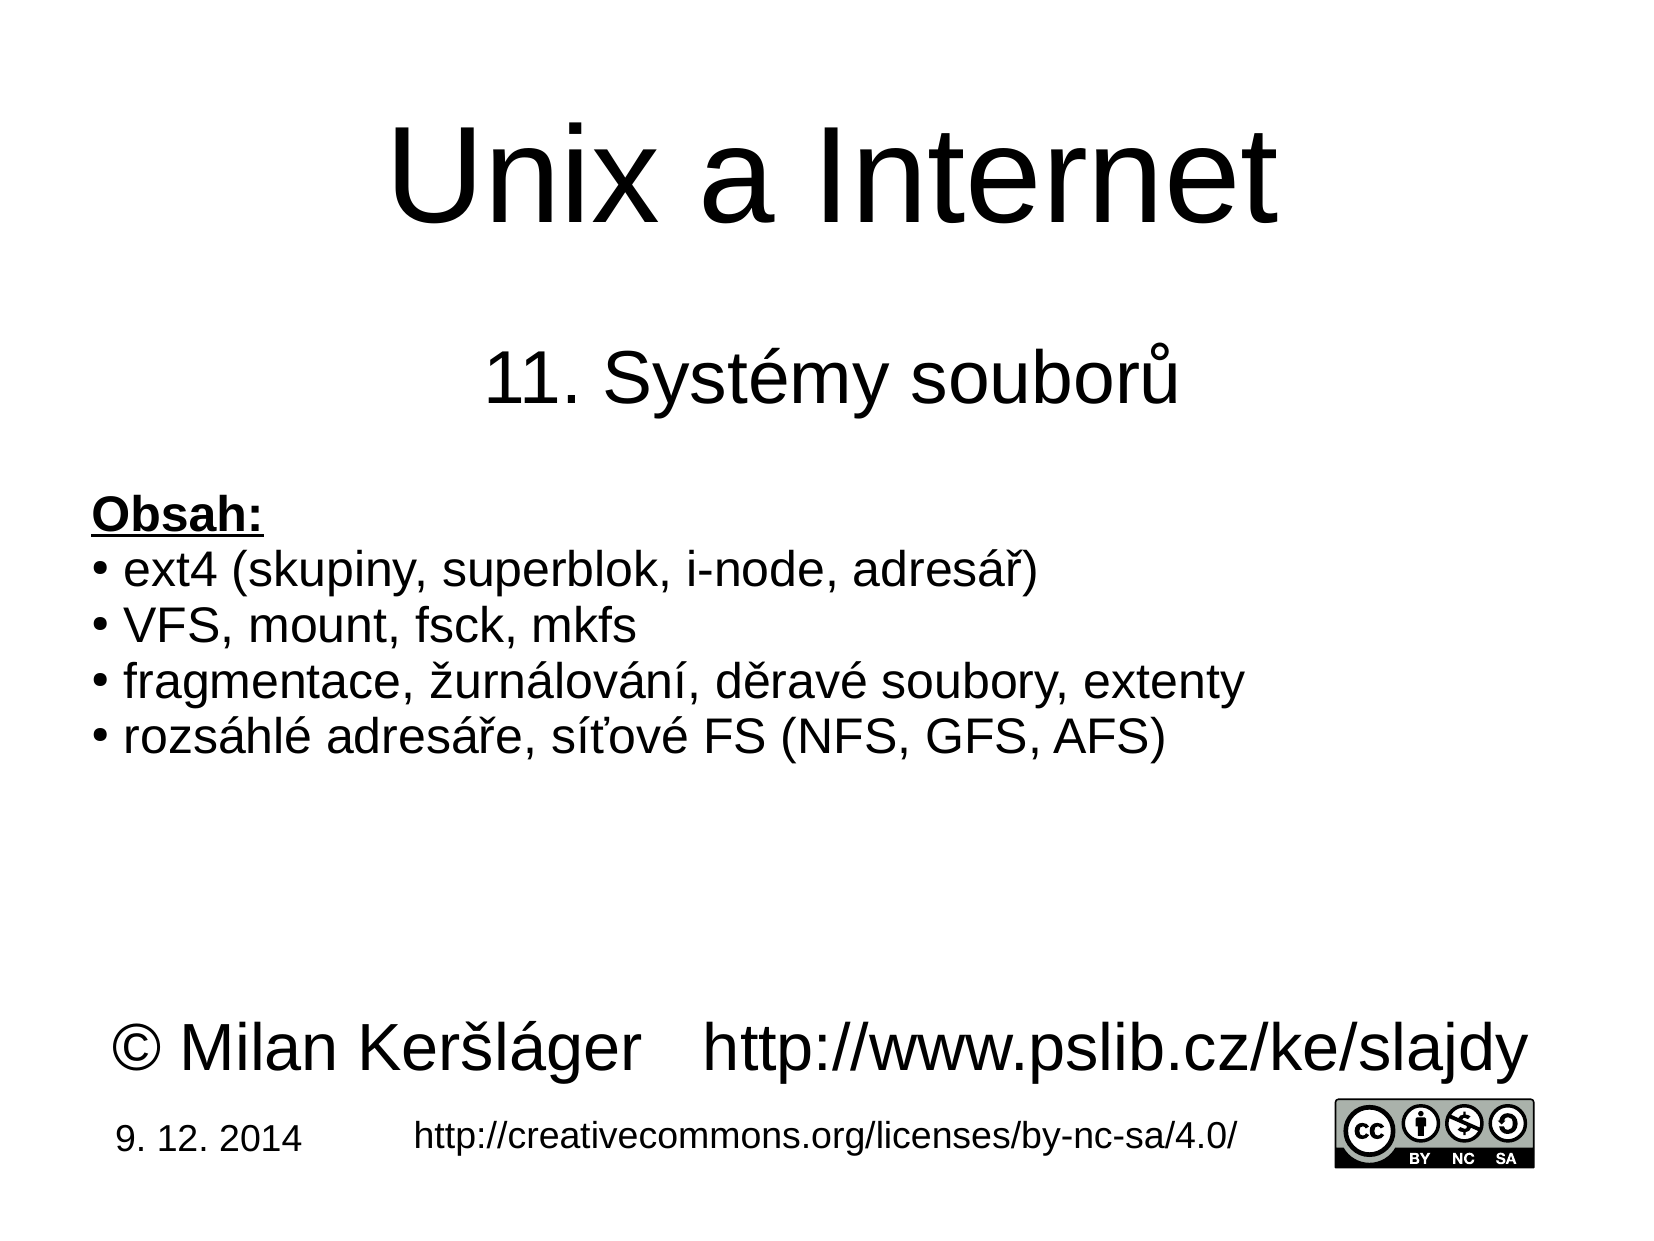

# Unix a Internet 11. Systémy souborů
Obsah:
 ext4 (skupiny, superblok, i-node, adresář)
 VFS, mount, fsck, mkfs
 fragmentace, žurnálování, děravé soubory, extenty
 rozsáhlé adresáře, síťové FS (NFS, GFS, AFS)
© Milan Keršláger	http://www.pslib.cz/ke/slajdy
http://creativecommons.org/licenses/by-nc-sa/4.0/
9. 12. 2014